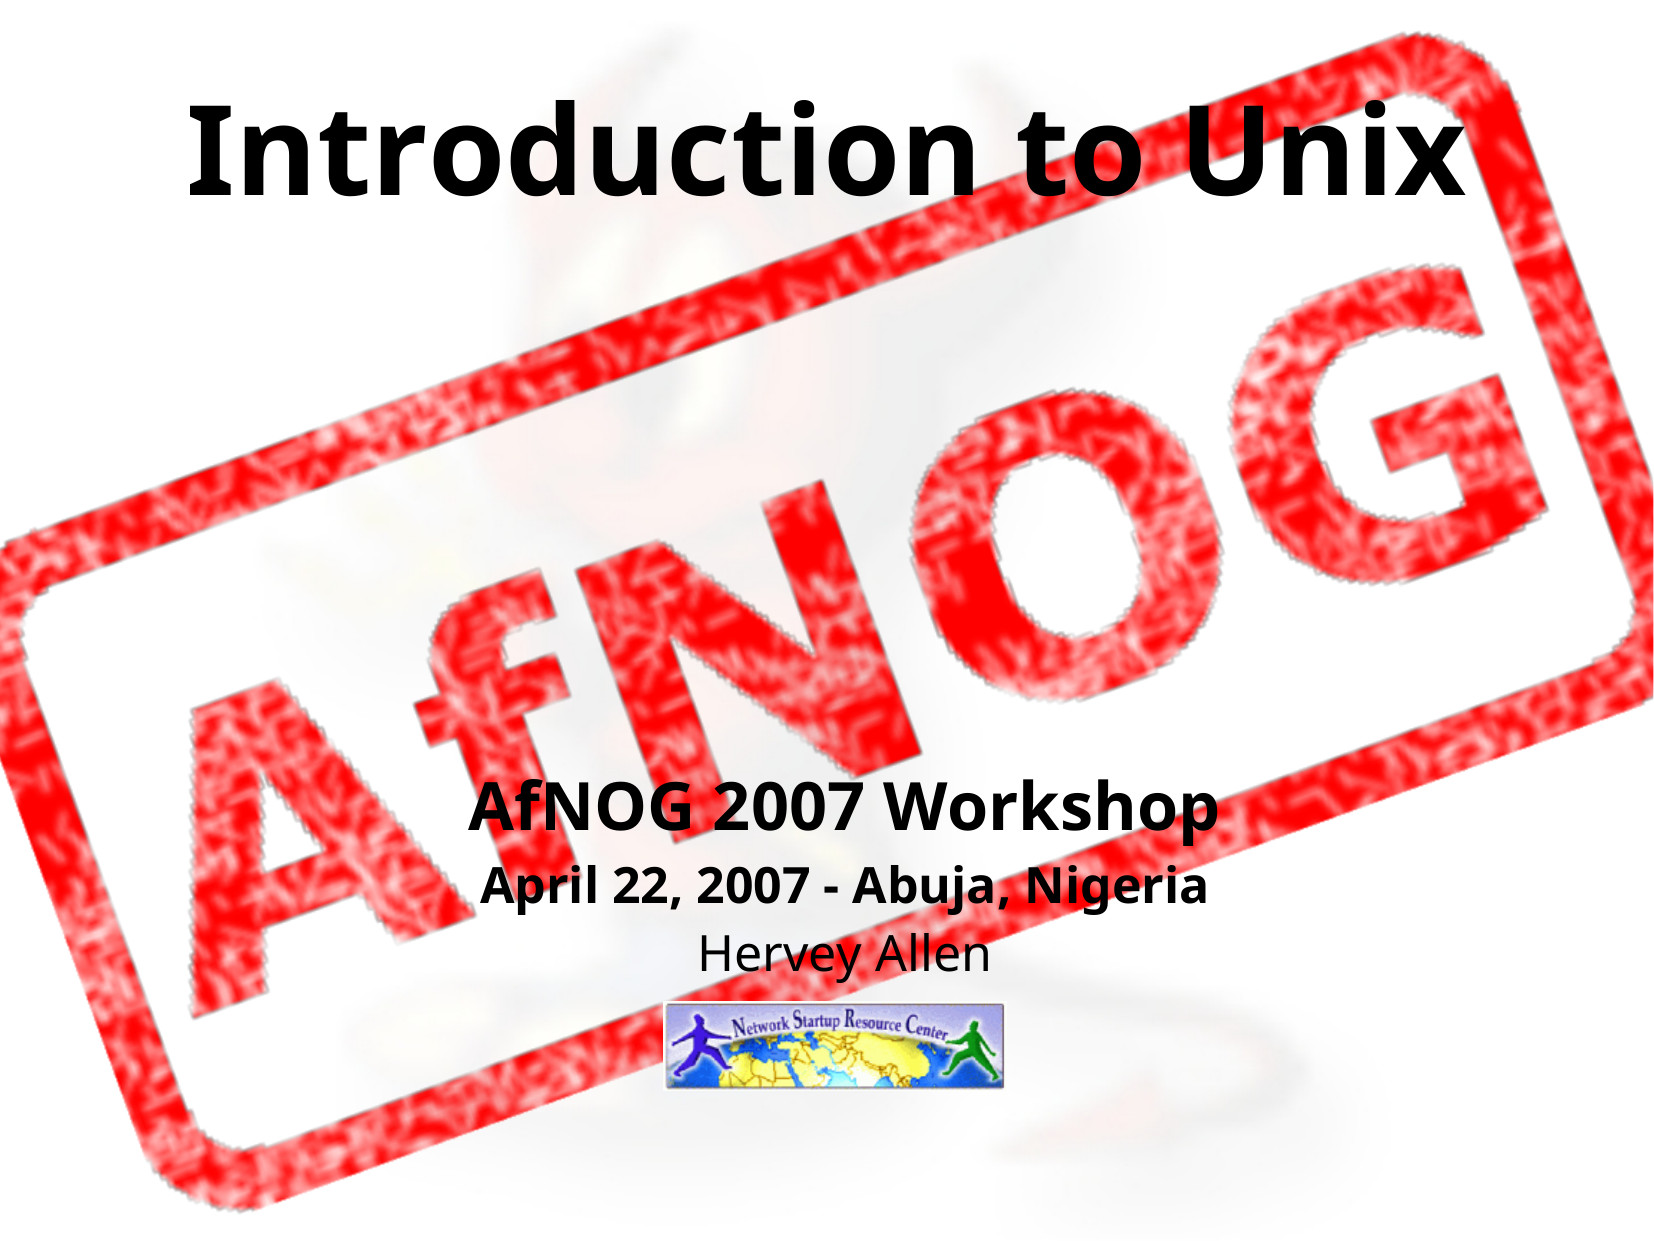

# Introduction to Unix
AfNOG 2007 Workshop
April 22, 2007 - Abuja, Nigeria
Hervey Allen
Phil Regnauld